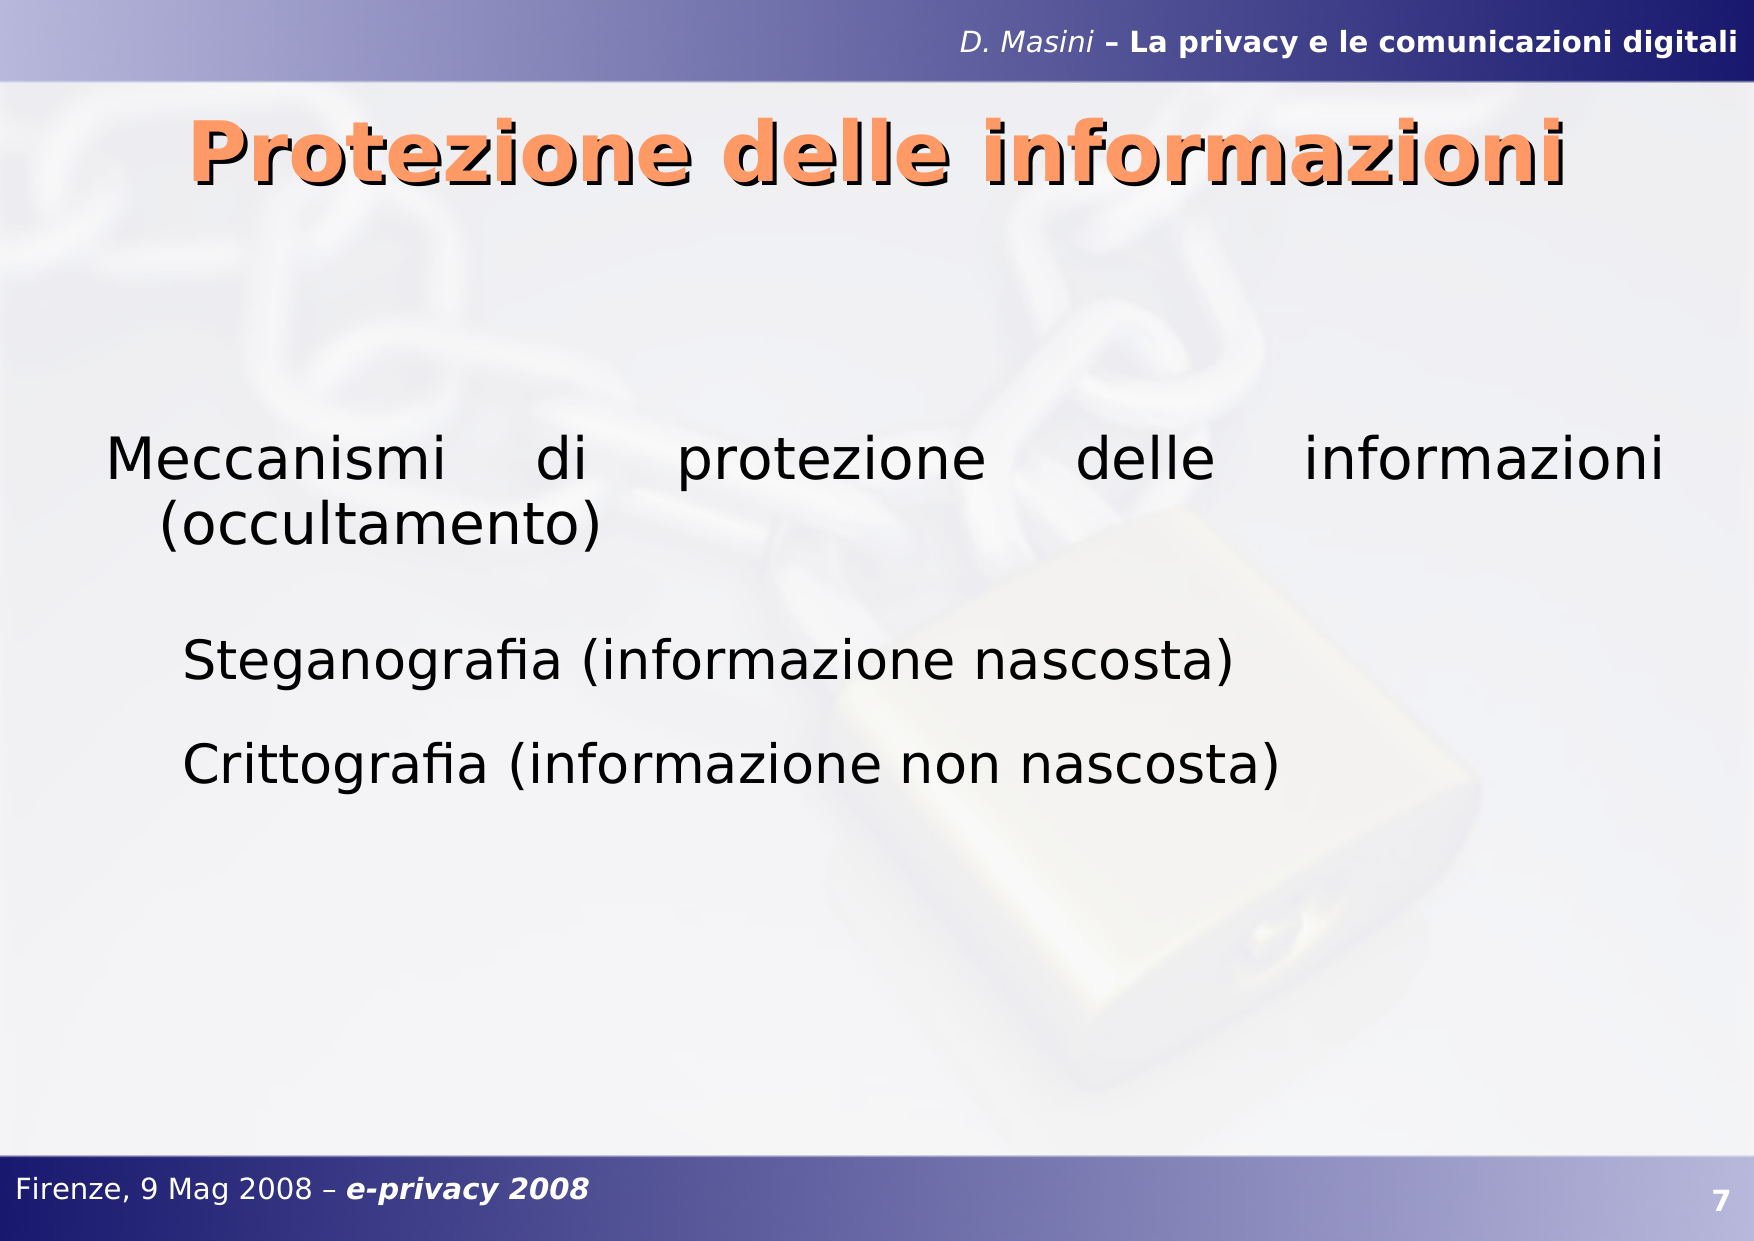

# Protezione delle informazioni
Meccanismi di protezione delle informazioni (occultamento)
Steganografia (informazione nascosta)
Crittografia (informazione non nascosta)